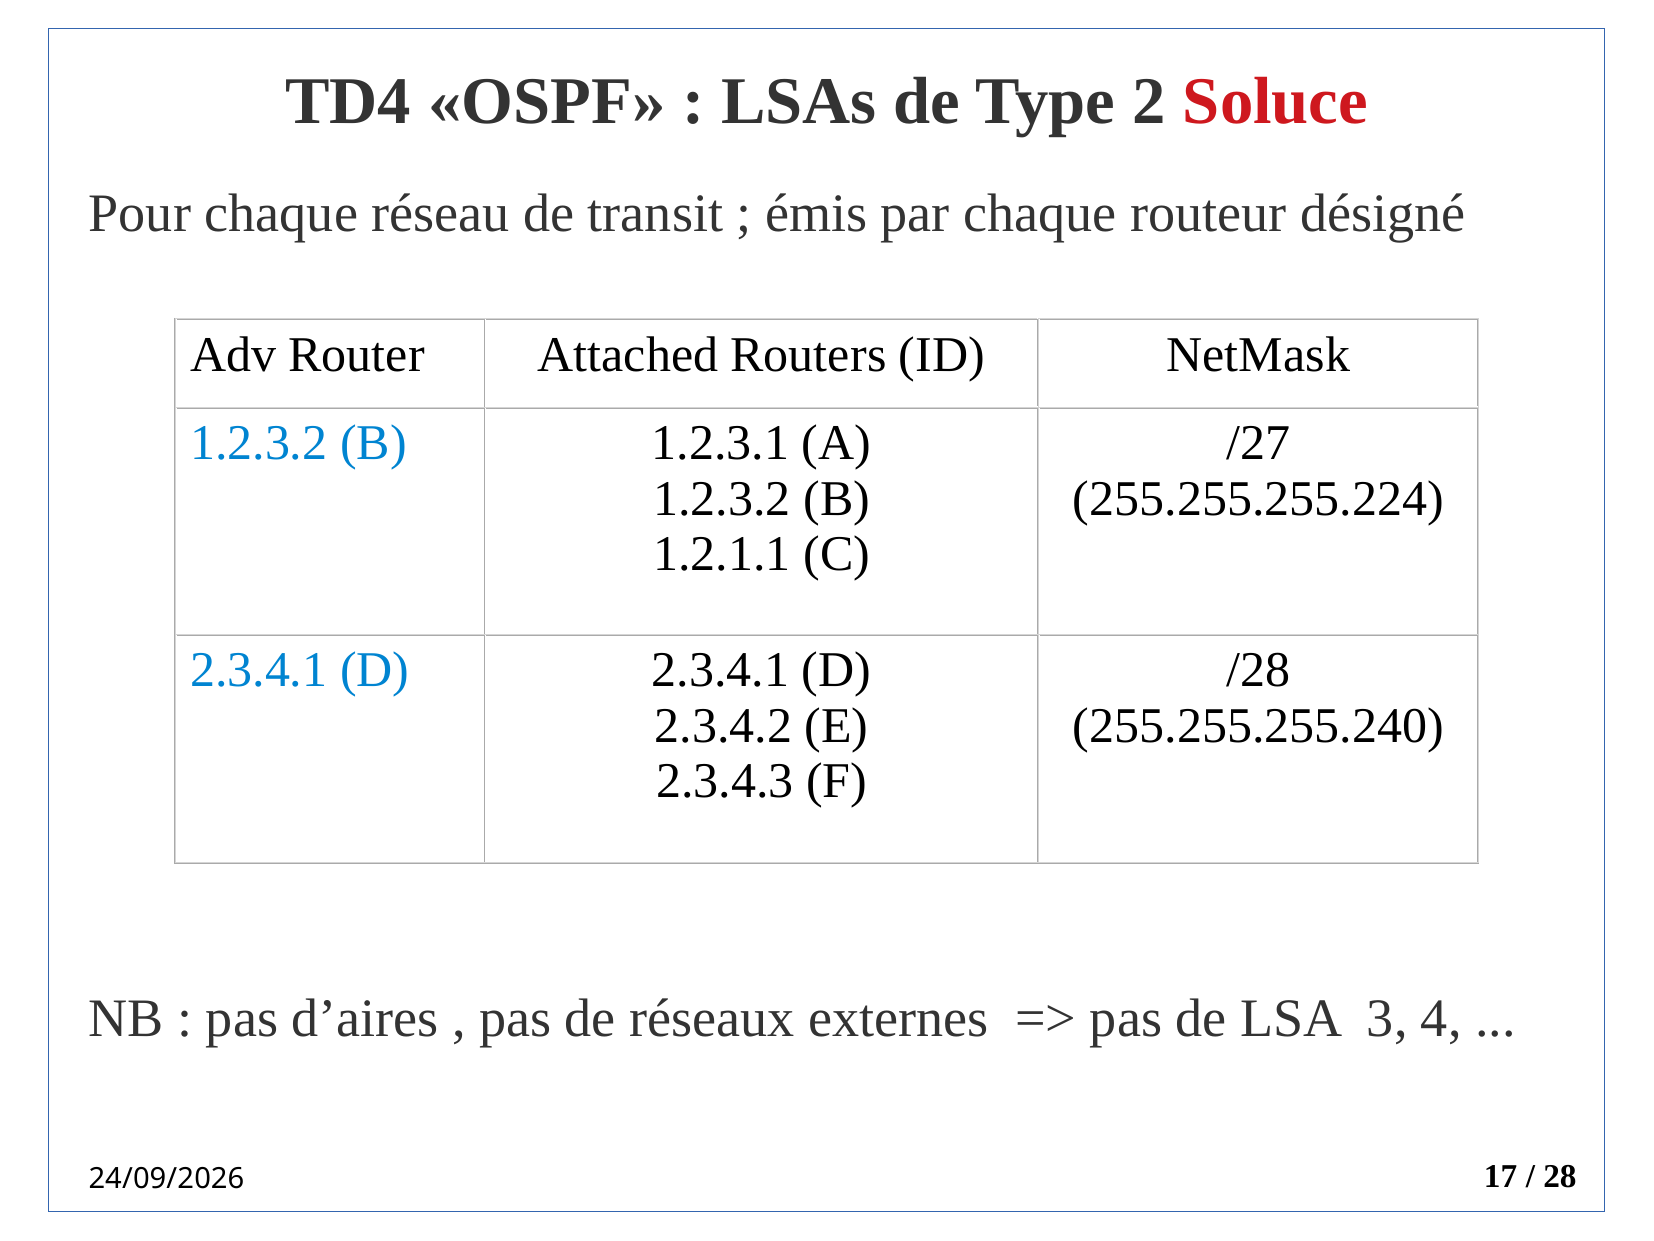

# TD4 «OSPF» : LSAs de Type 2 Soluce
Pour chaque réseau de transit ; émis par chaque routeur désigné
NB : pas d’aires , pas de réseaux externes => pas de LSA 3, 4, ...
| Adv Router | Attached Routers (ID) | NetMask |
| --- | --- | --- |
| 1.2.3.2 (B) | 1.2.3.1 (A) 1.2.3.2 (B) 1.2.1.1 (C) | /27 (255.255.255.224) |
| 2.3.4.1 (D) | 2.3.4.1 (D) 2.3.4.2 (E) 2.3.4.3 (F) | /28 (255.255.255.240) |
17